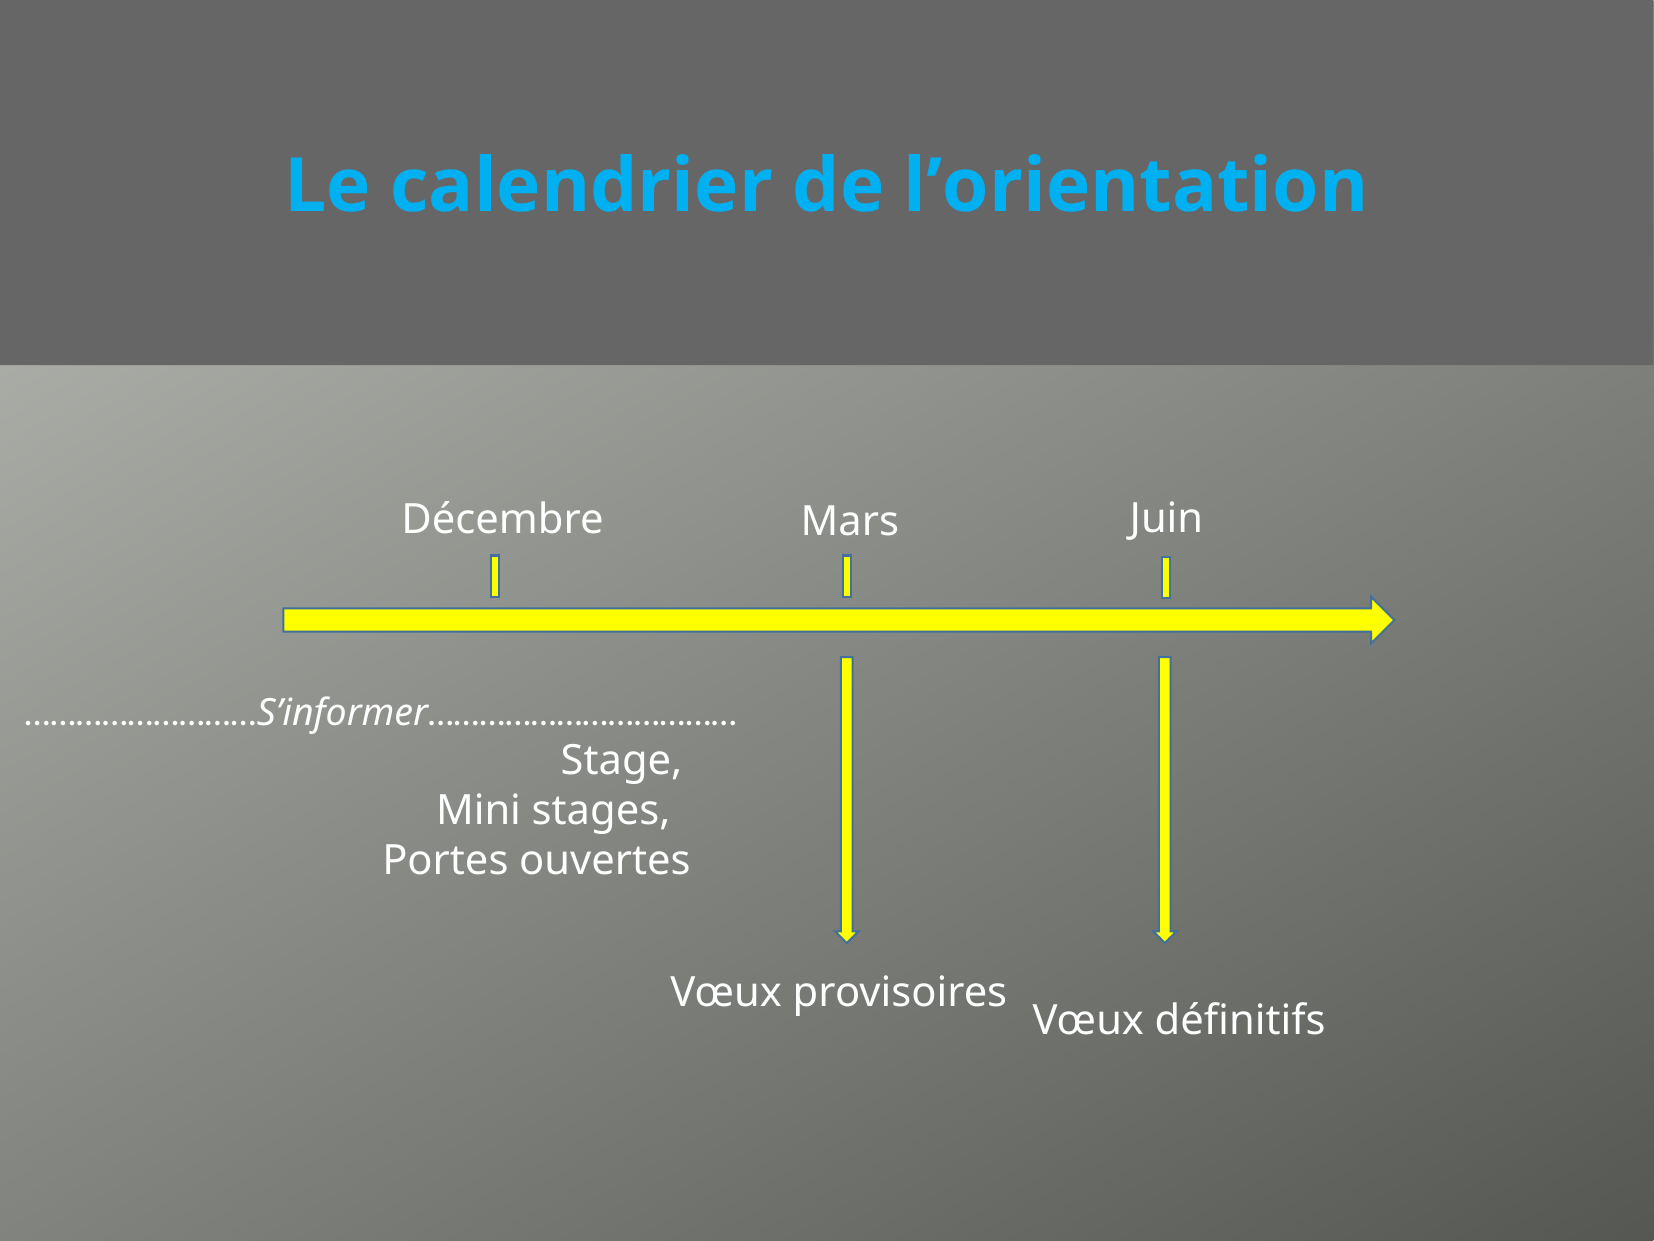

Le calendrier de l’orientation
Juin
Décembre
Mars
 ………………………S’informer………………………………
 Stage,
 Mini stages,
 Portes ouvertes
Vœux provisoires
Vœux définitifs